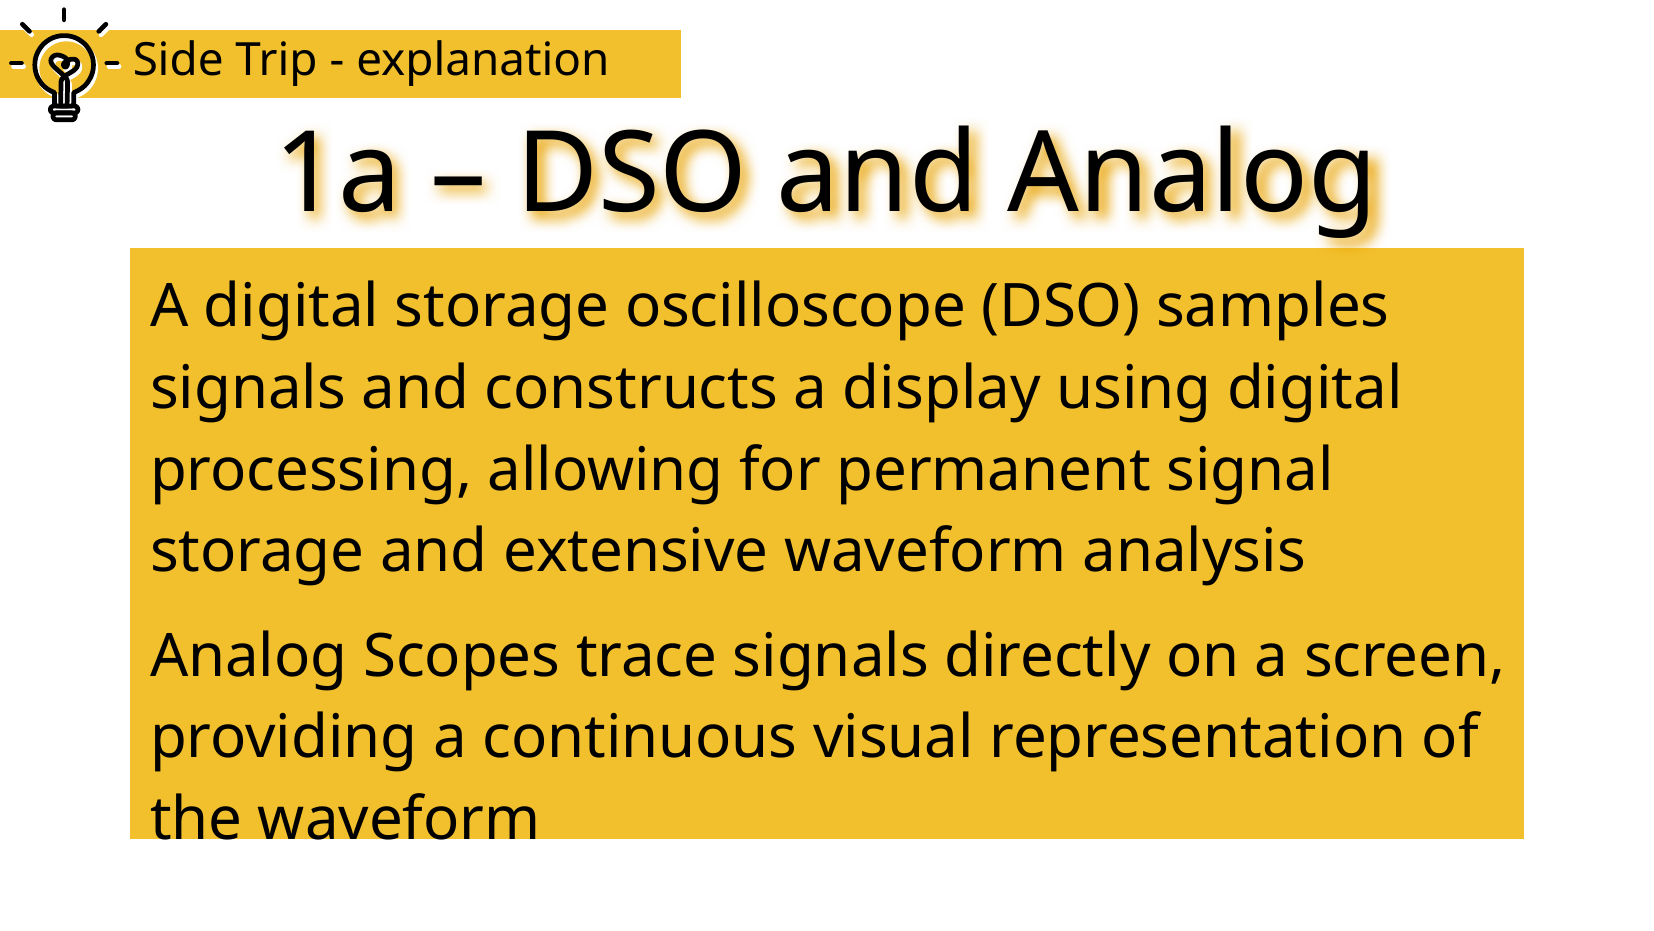

Side Trip - explanation
# 1a – DSO and Analog
A digital storage oscilloscope (DSO) samples signals and constructs a display using digital processing, allowing for permanent signal storage and extensive waveform analysis
Analog Scopes trace signals directly on a screen, providing a continuous visual representation of the waveform